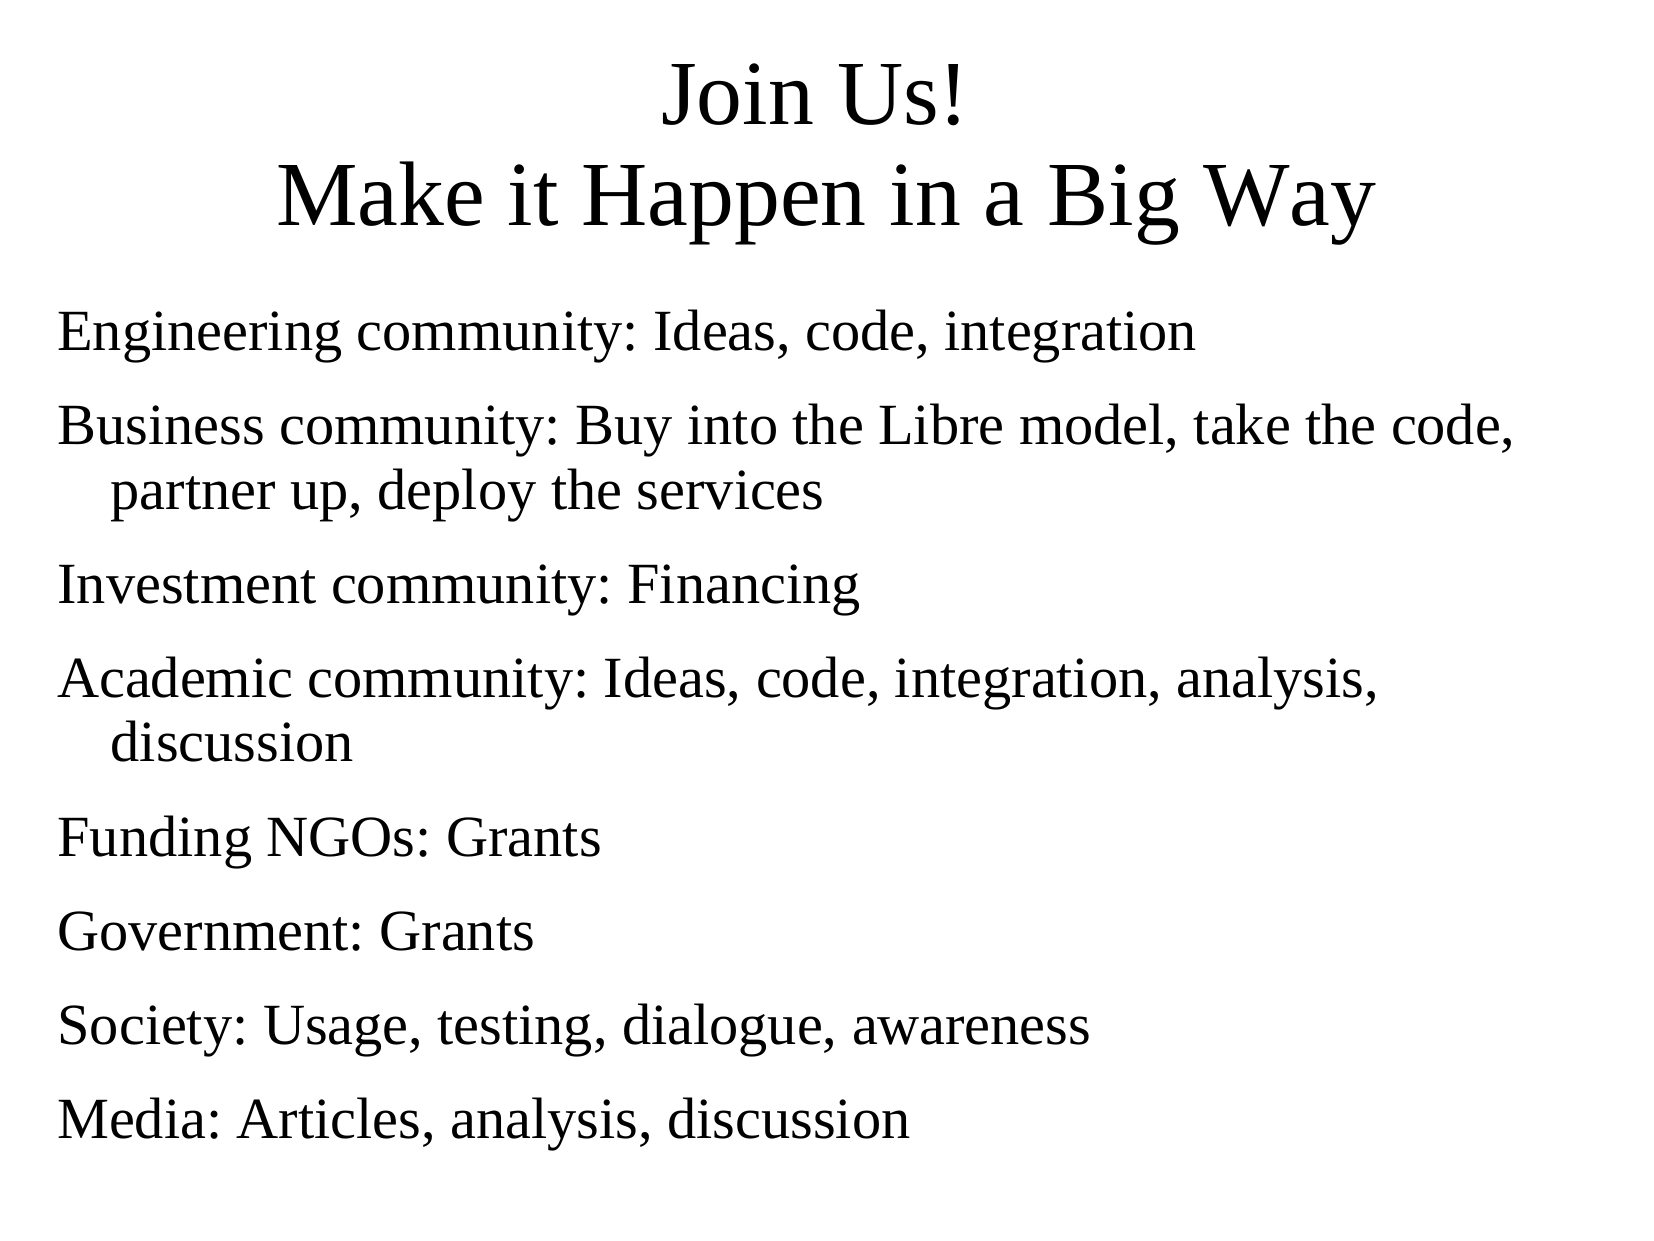

# Join Us! Make it Happen in a Big Way
Engineering community: Ideas, code, integration
Business community: Buy into the Libre model, take the code, partner up, deploy the services
Investment community: Financing
Academic community: Ideas, code, integration, analysis, discussion
Funding NGOs: Grants
Government: Grants
Society: Usage, testing, dialogue, awareness
Media: Articles, analysis, discussion